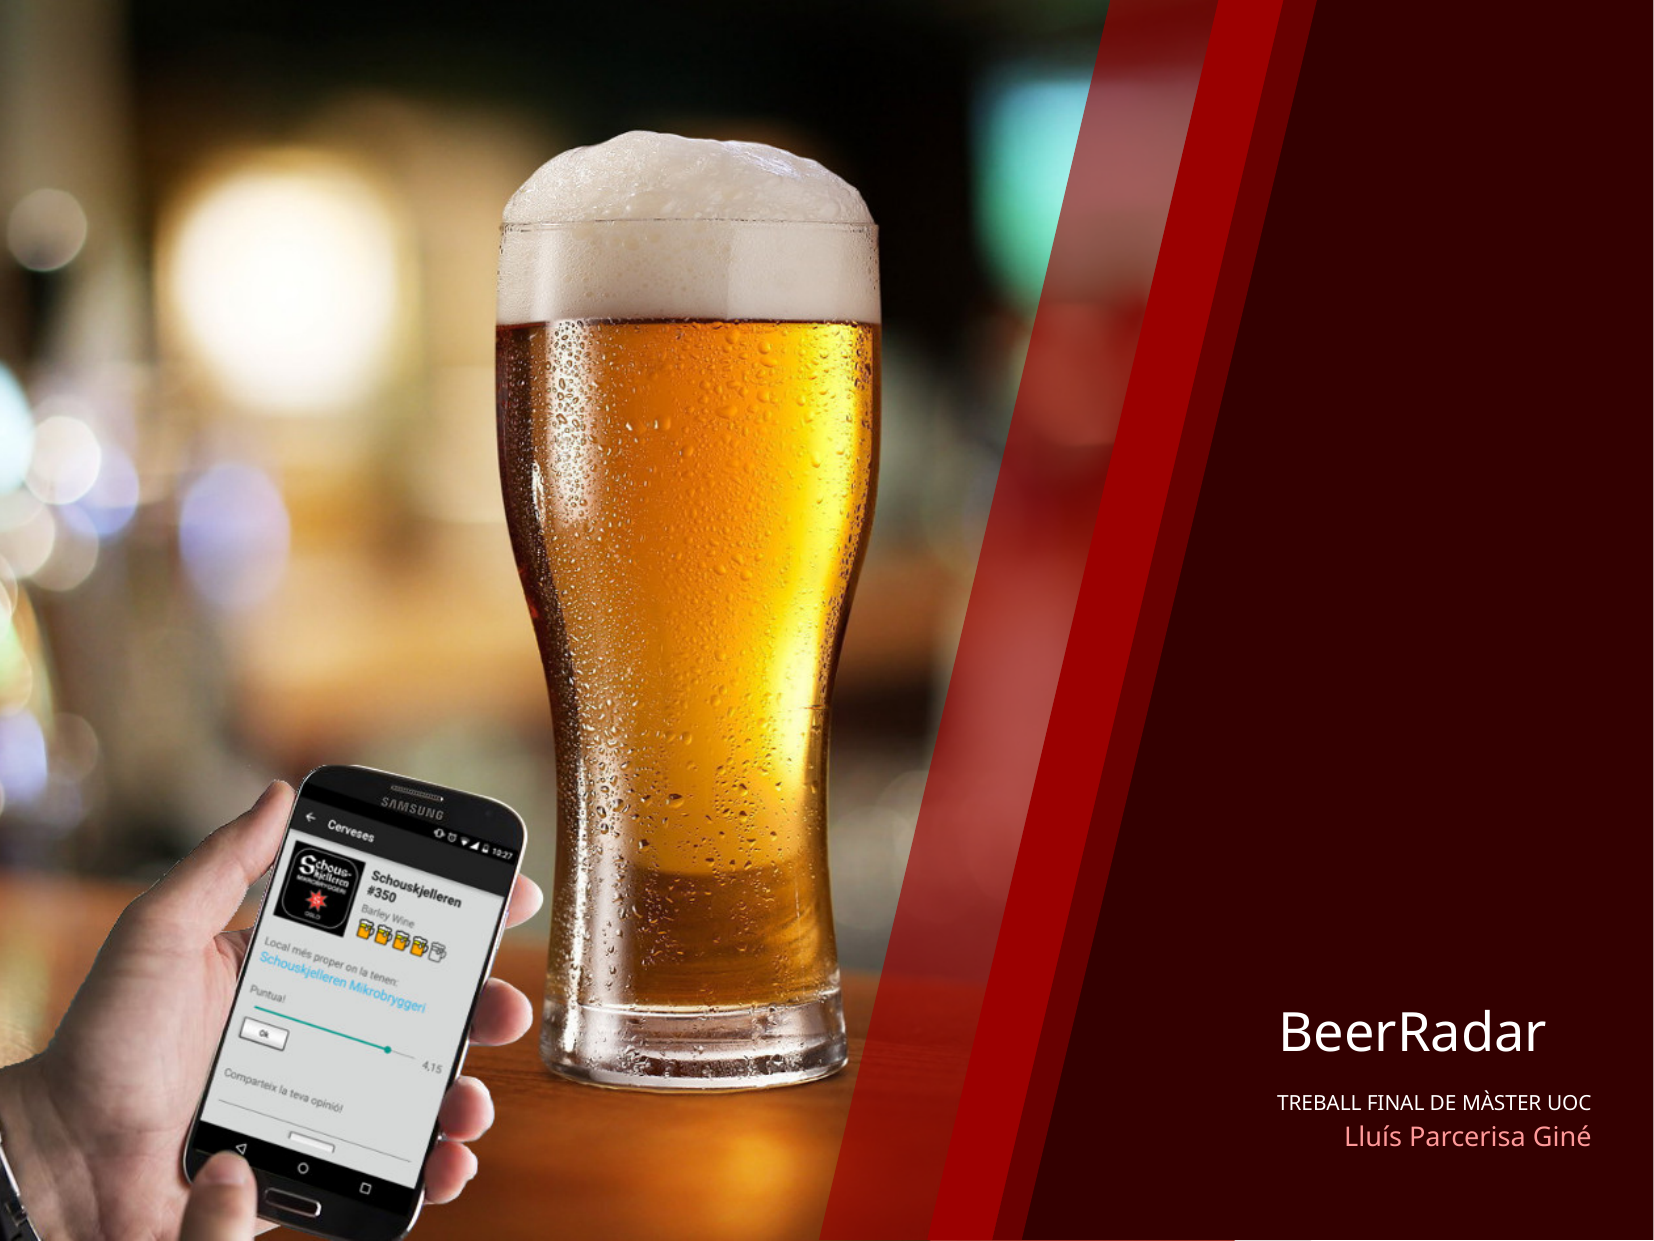

BeerRadar
TREBALL FINAL DE MÀSTER UOC
Lluís Parcerisa Giné